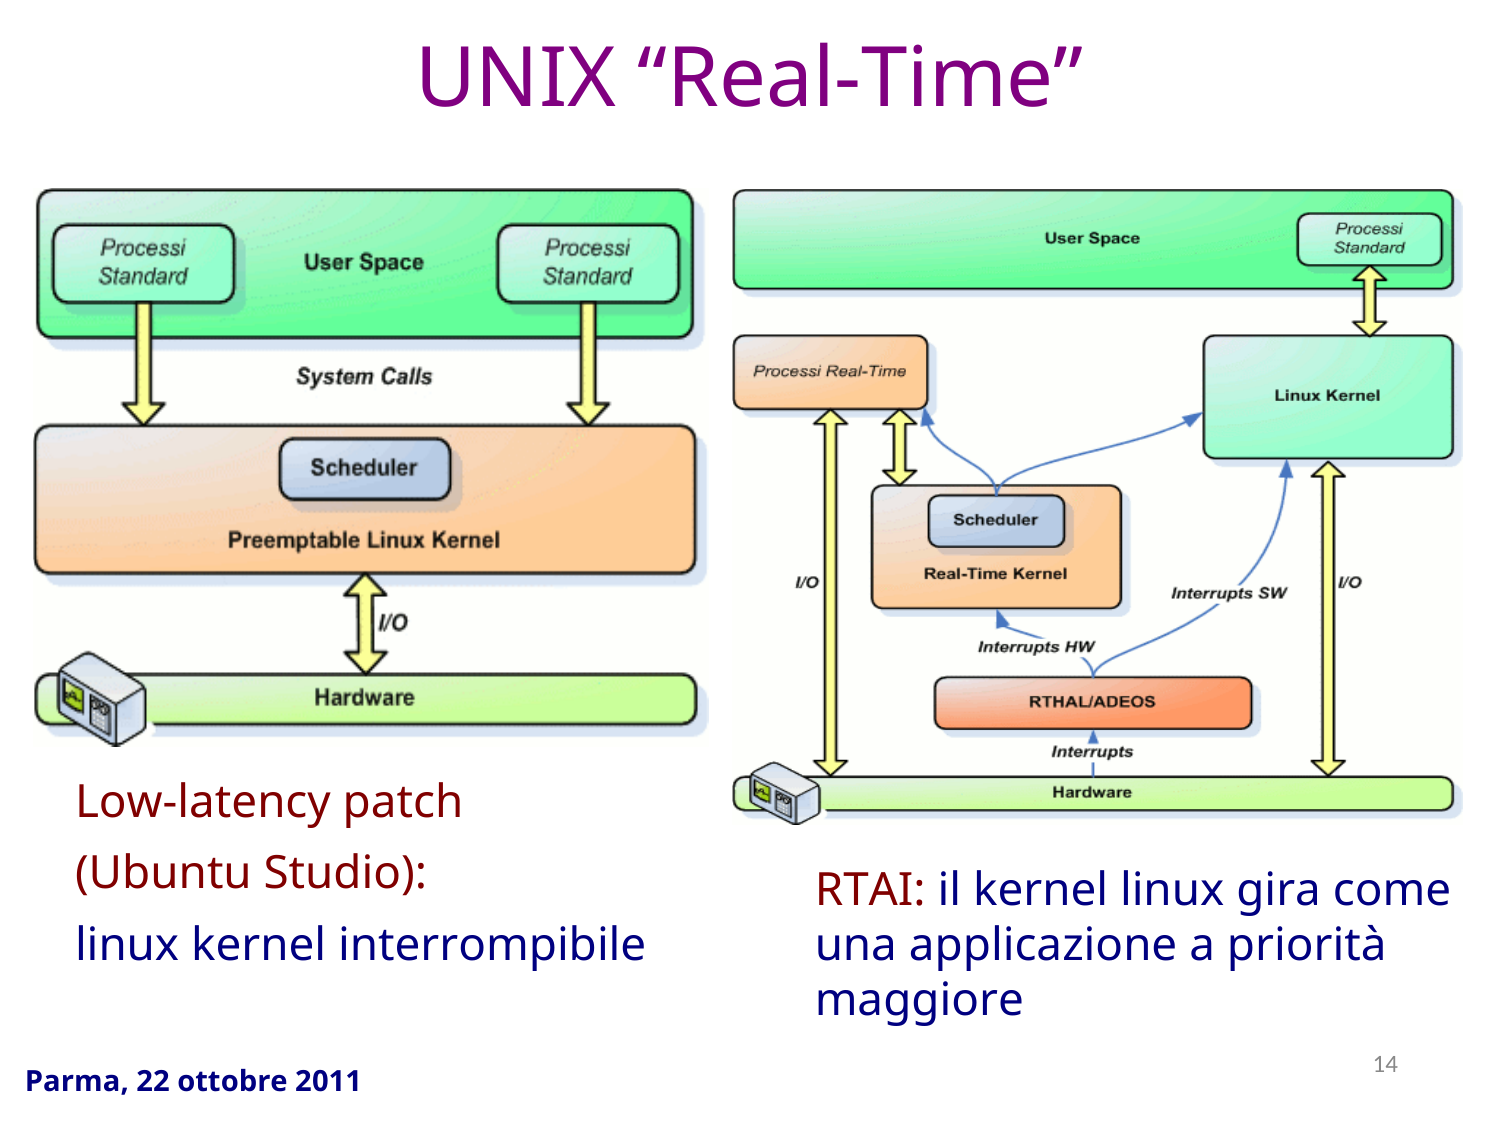

UNIX “Real-Time”
Low-latency patch
(Ubuntu Studio):
linux kernel interrompibile
RTAI: il kernel linux gira come una applicazione a priorità maggiore
14